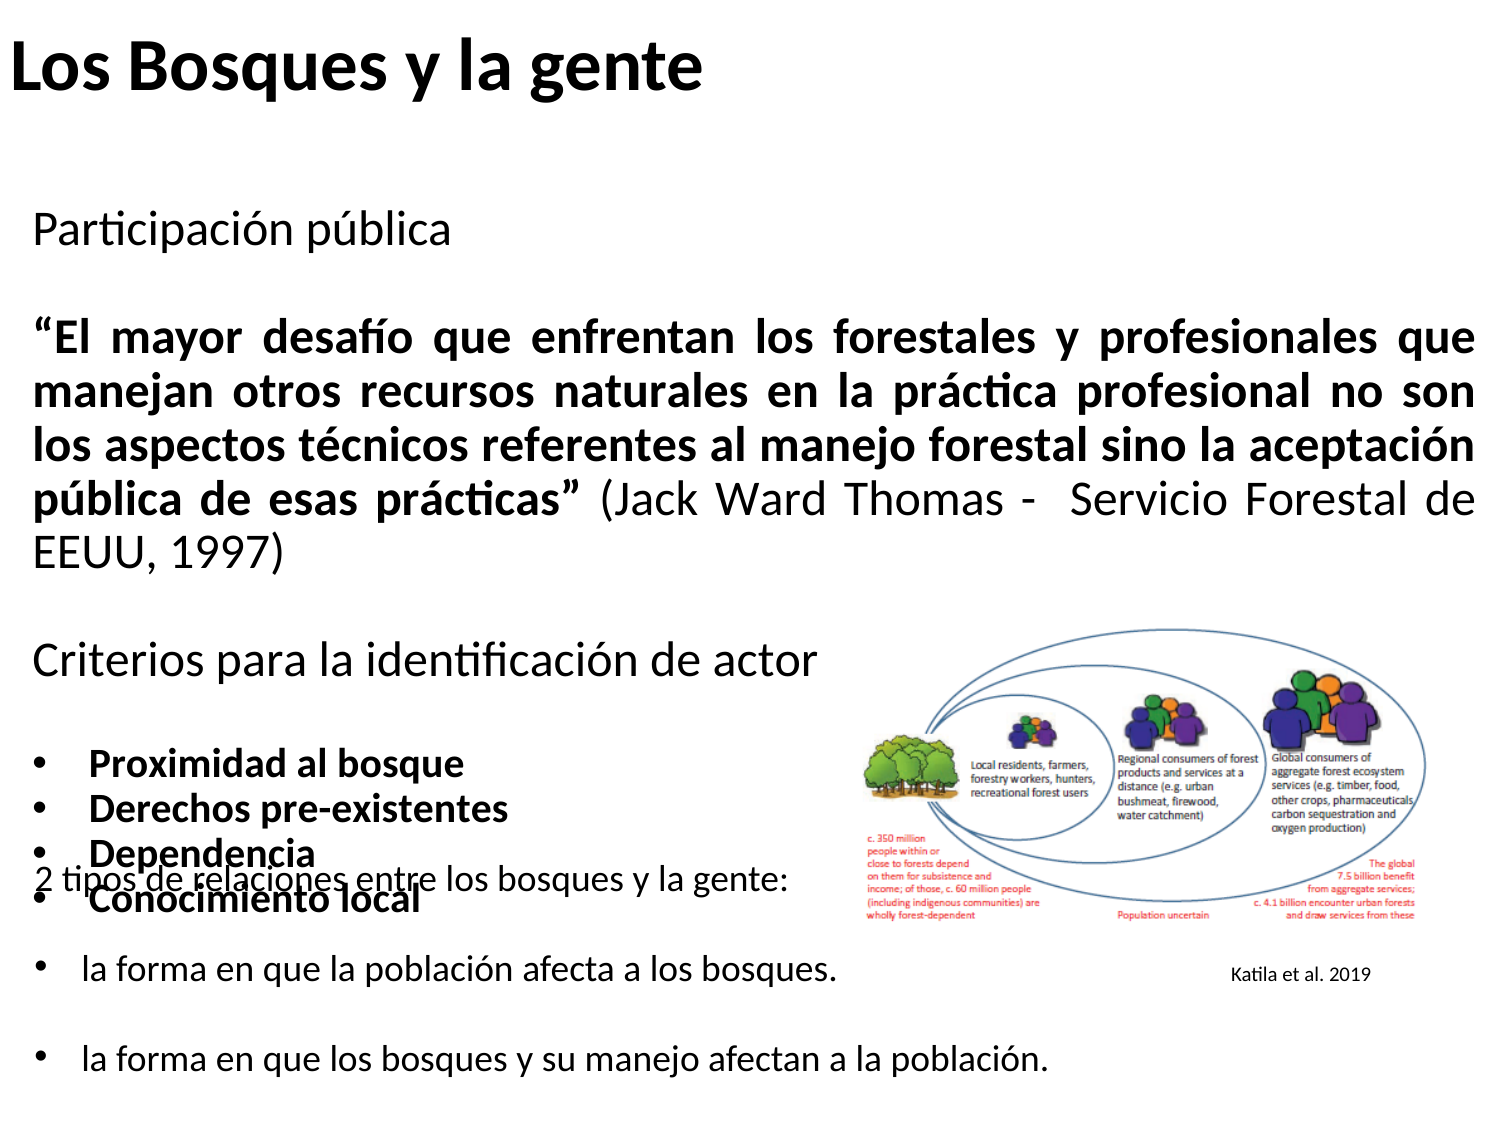

Los Bosques y la gente
Participación pública
“El mayor desafío que enfrentan los forestales y profesionales que manejan otros recursos naturales en la práctica profesional no son los aspectos técnicos referentes al manejo forestal sino la aceptación pública de esas prácticas” (Jack Ward Thomas - Servicio Forestal de EEUU, 1997)
Criterios para la identificación de actores interesados a nivel de UMF
Proximidad al bosque
Derechos pre-existentes
Dependencia
Conocimiento local
2 tipos de relaciones entre los bosques y la gente:
la forma en que la población afecta a los bosques.
la forma en que los bosques y su manejo afectan a la población.
Katila et al. 2019